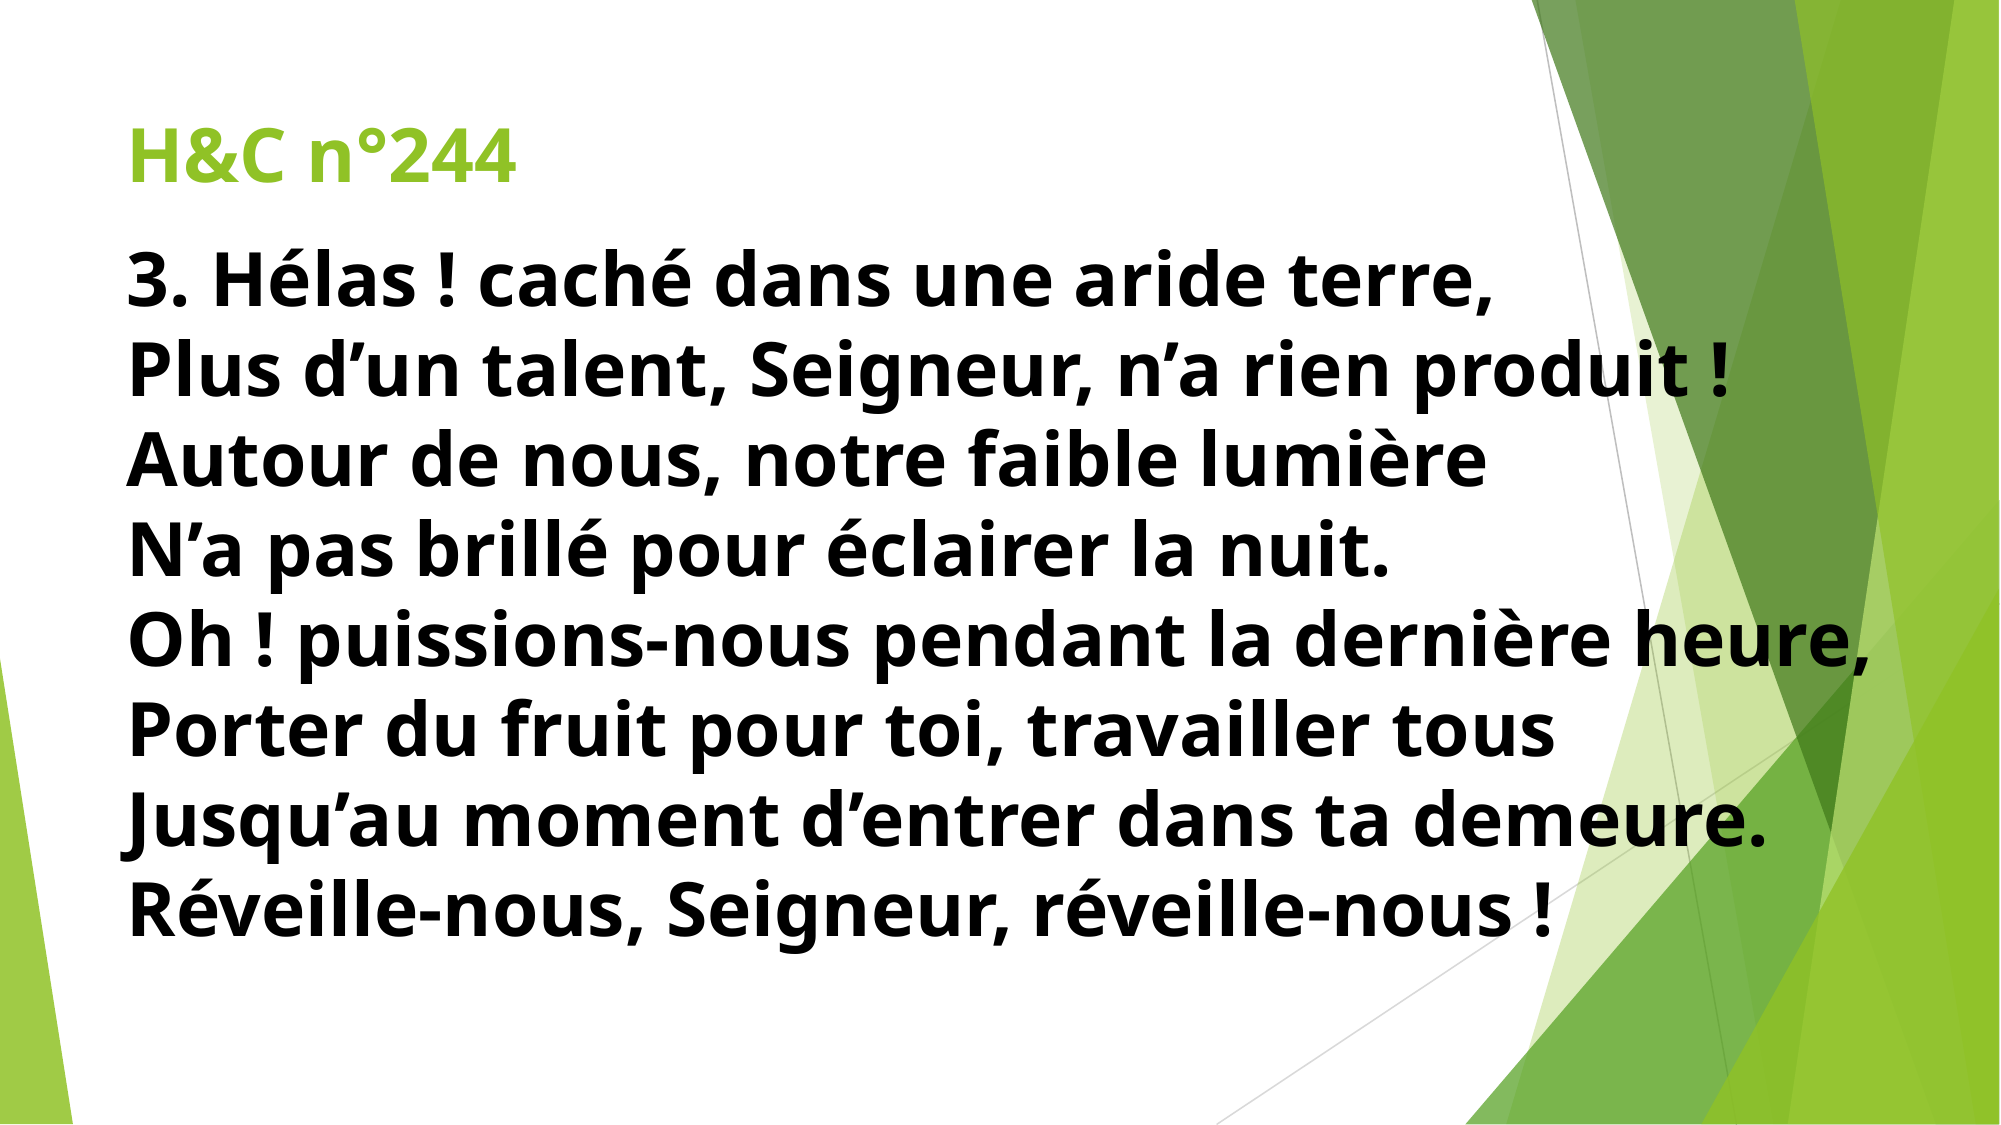

H&C n°244
3. Hélas ! caché dans une aride terre,
Plus d’un talent, Seigneur, n’a rien produit !
Autour de nous, notre faible lumière
N’a pas brillé pour éclairer la nuit.
Oh ! puissions-nous pendant la dernière heure,
Porter du fruit pour toi, travailler tous
Jusqu’au moment d’entrer dans ta demeure.
Réveille-nous, Seigneur, réveille-nous !